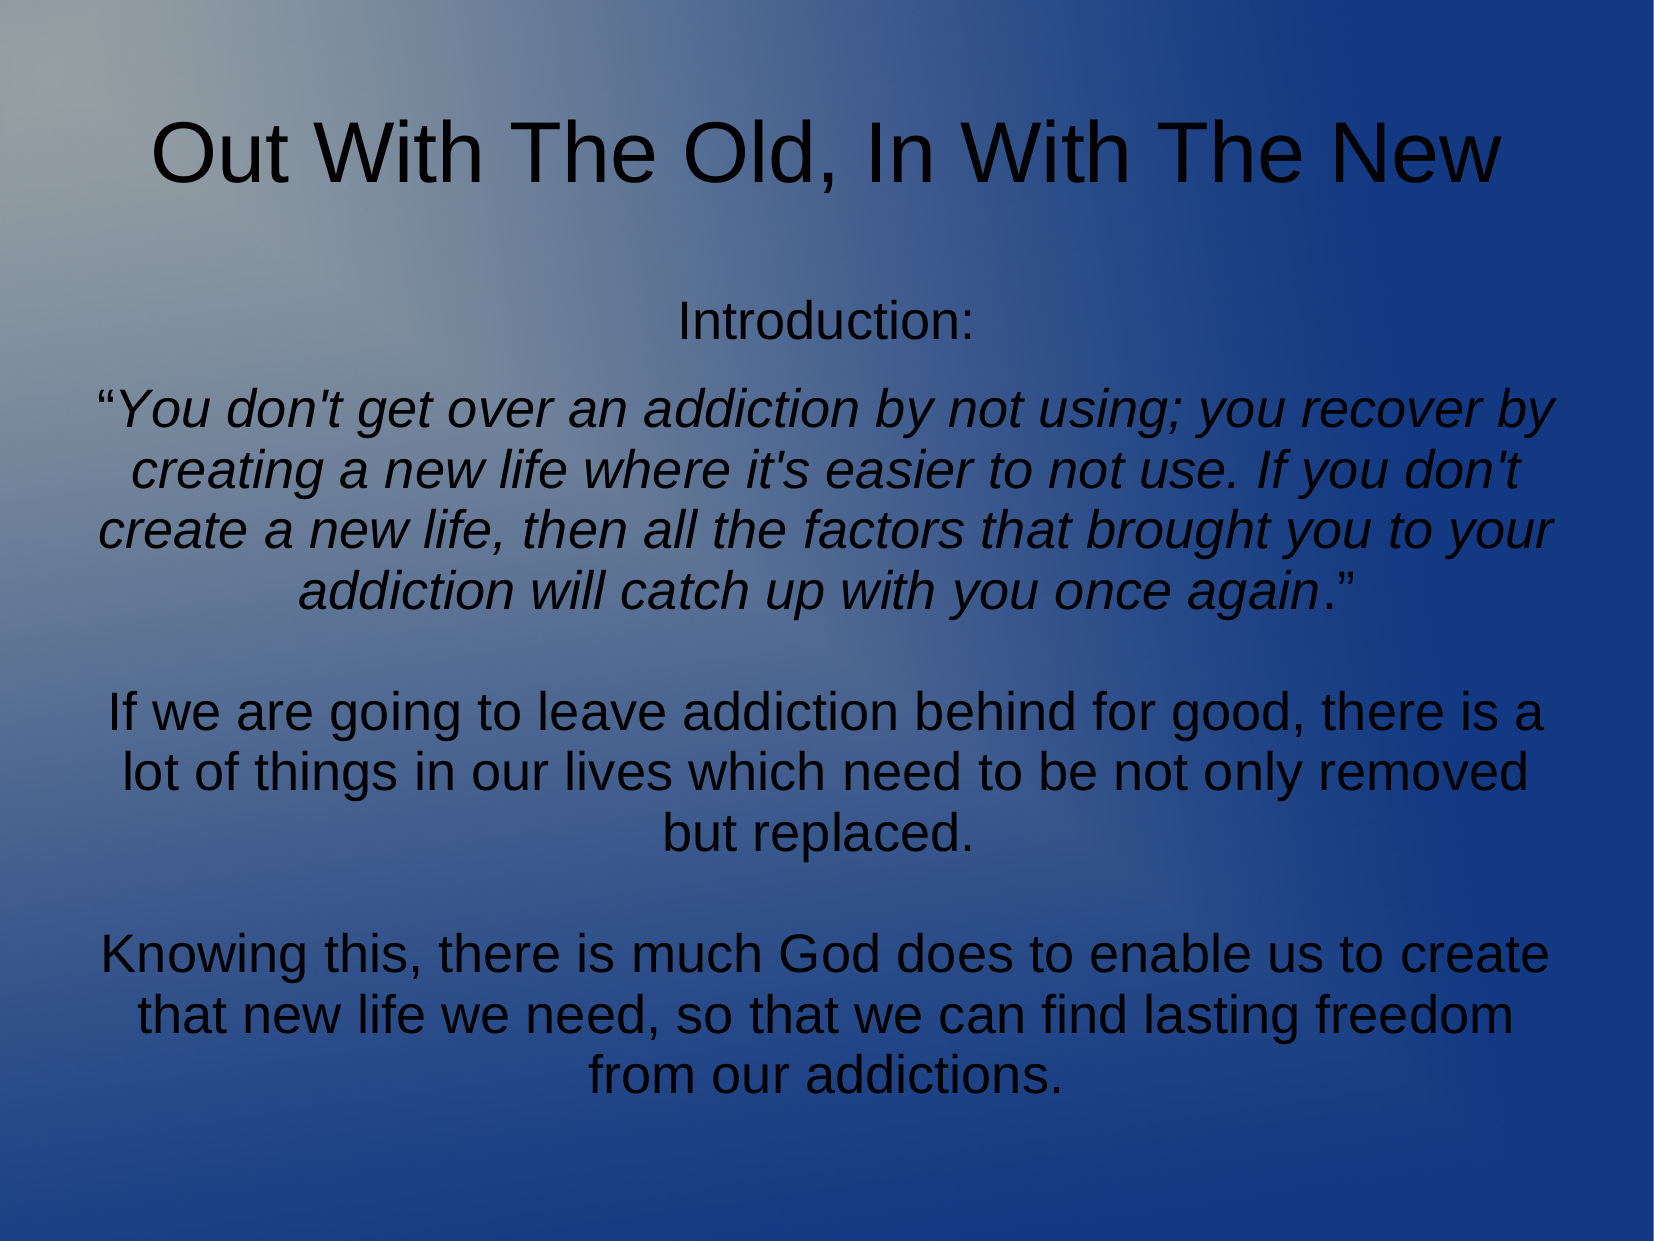

# Out With The Old, In With The New
Introduction:
“You don't get over an addiction by not using; you recover by creating a new life where it's easier to not use. If you don't create a new life, then all the factors that brought you to your addiction will catch up with you once again.”
If we are going to leave addiction behind for good, there is a lot of things in our lives which need to be not only removed but replaced.
Knowing this, there is much God does to enable us to create that new life we need, so that we can find lasting freedom from our addictions.